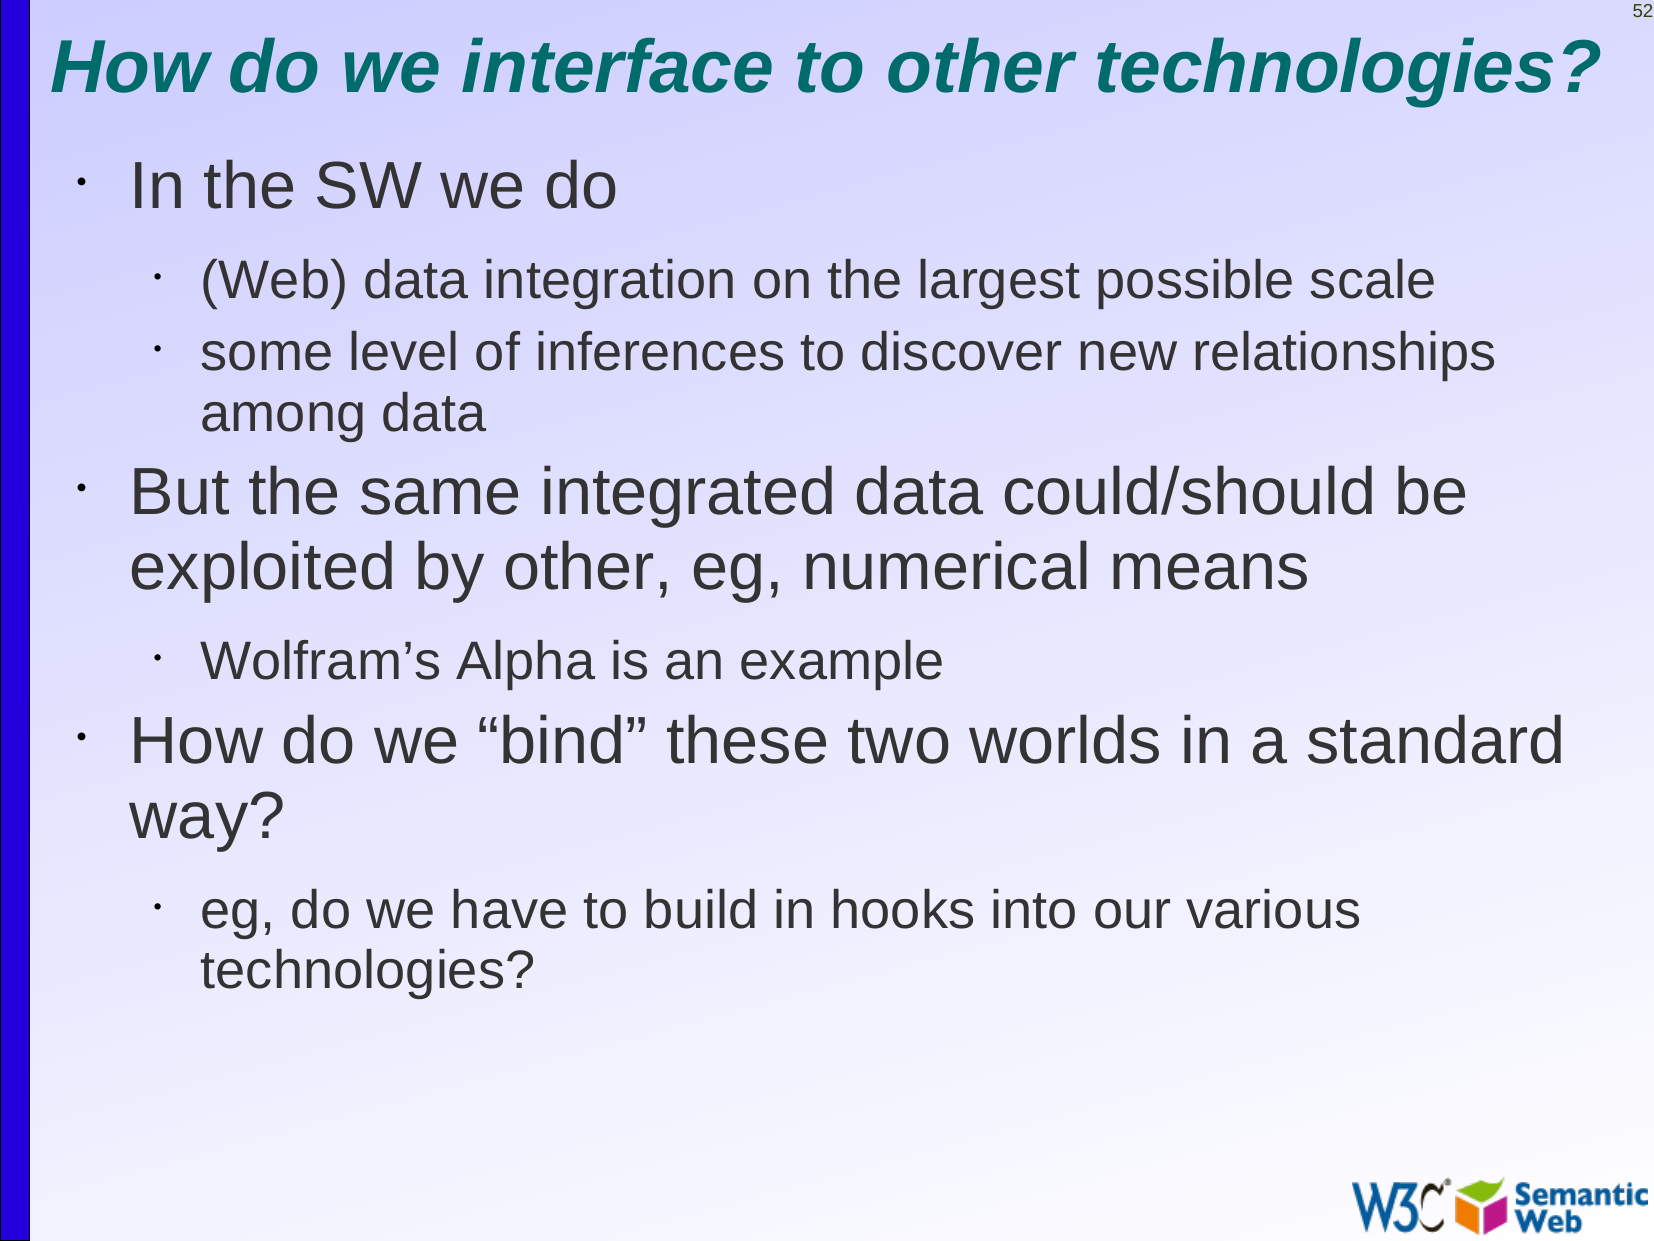

# How do we interface to other technologies?
In the SW we do
(Web) data integration on the largest possible scale
some level of inferences to discover new relationships among data
But the same integrated data could/should be exploited by other, eg, numerical means
Wolfram’s Alpha is an example
How do we “bind” these two worlds in a standard way?
eg, do we have to build in hooks into our various technologies?